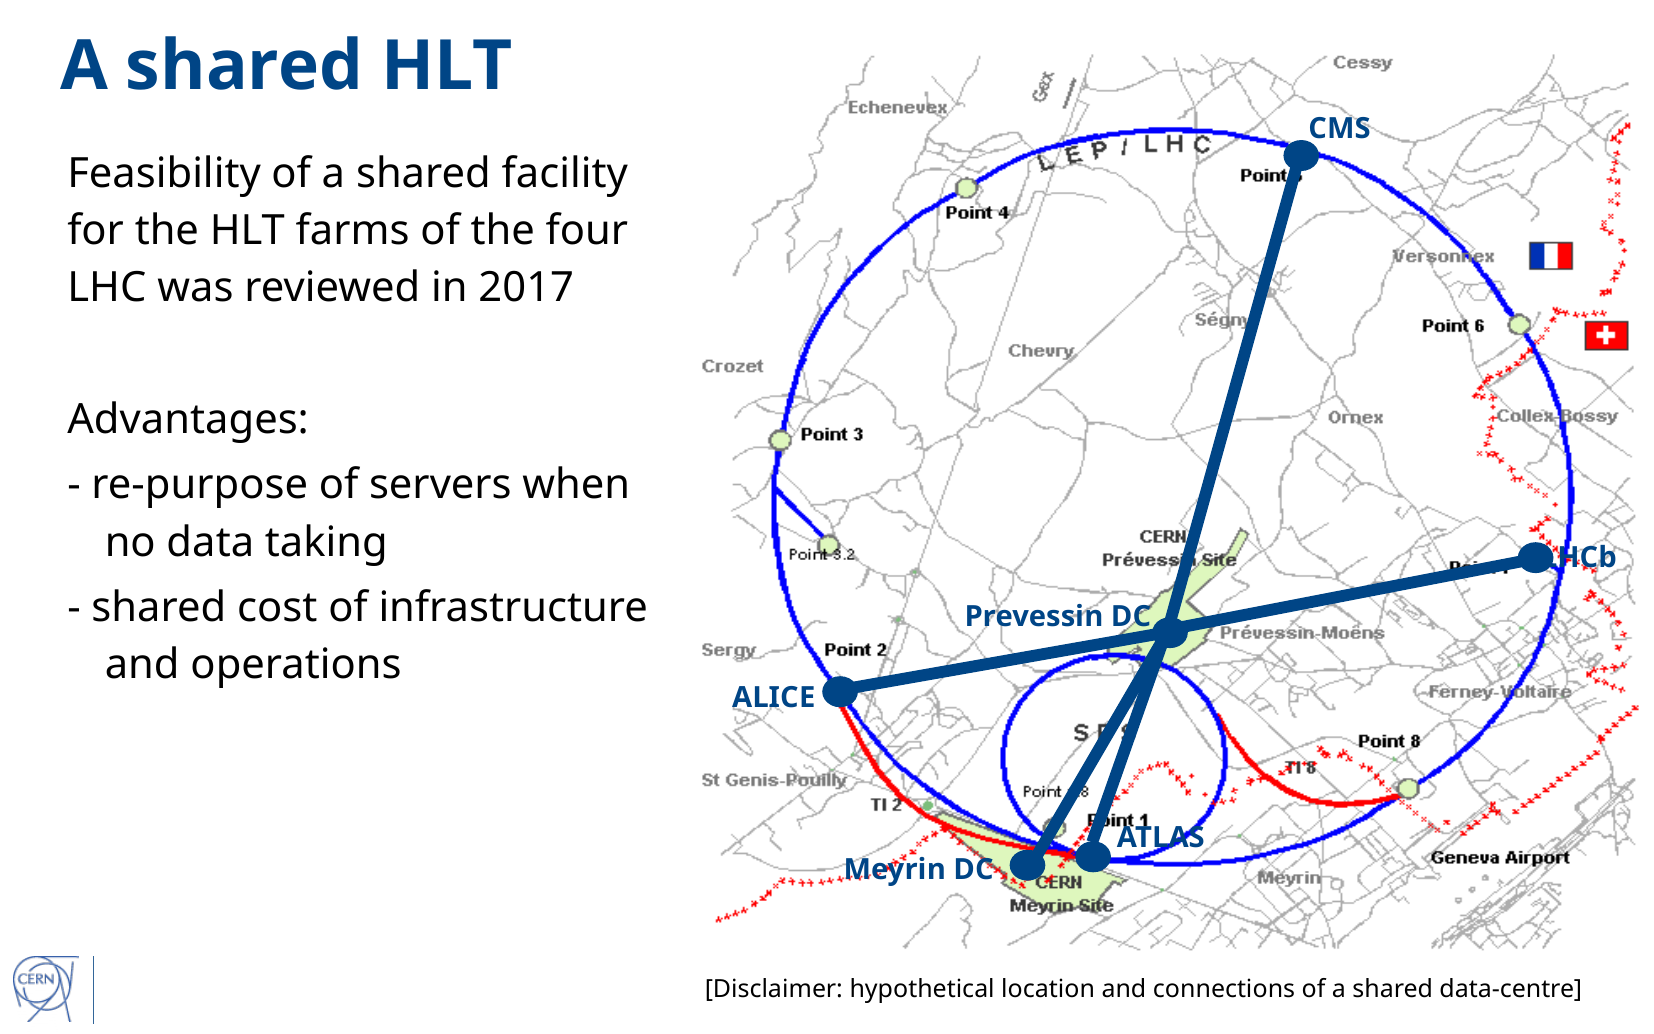

# A shared HLT
CMS
Feasibility of a shared facility for the HLT farms of the four LHC was reviewed in 2017
Advantages:
- re-purpose of servers when no data taking
- shared cost of infrastructure and operations
LHCb
Prevessin DC
ALICE
ATLAS
Meyrin DC
[Disclaimer: hypothetical location and connections of a shared data-centre]